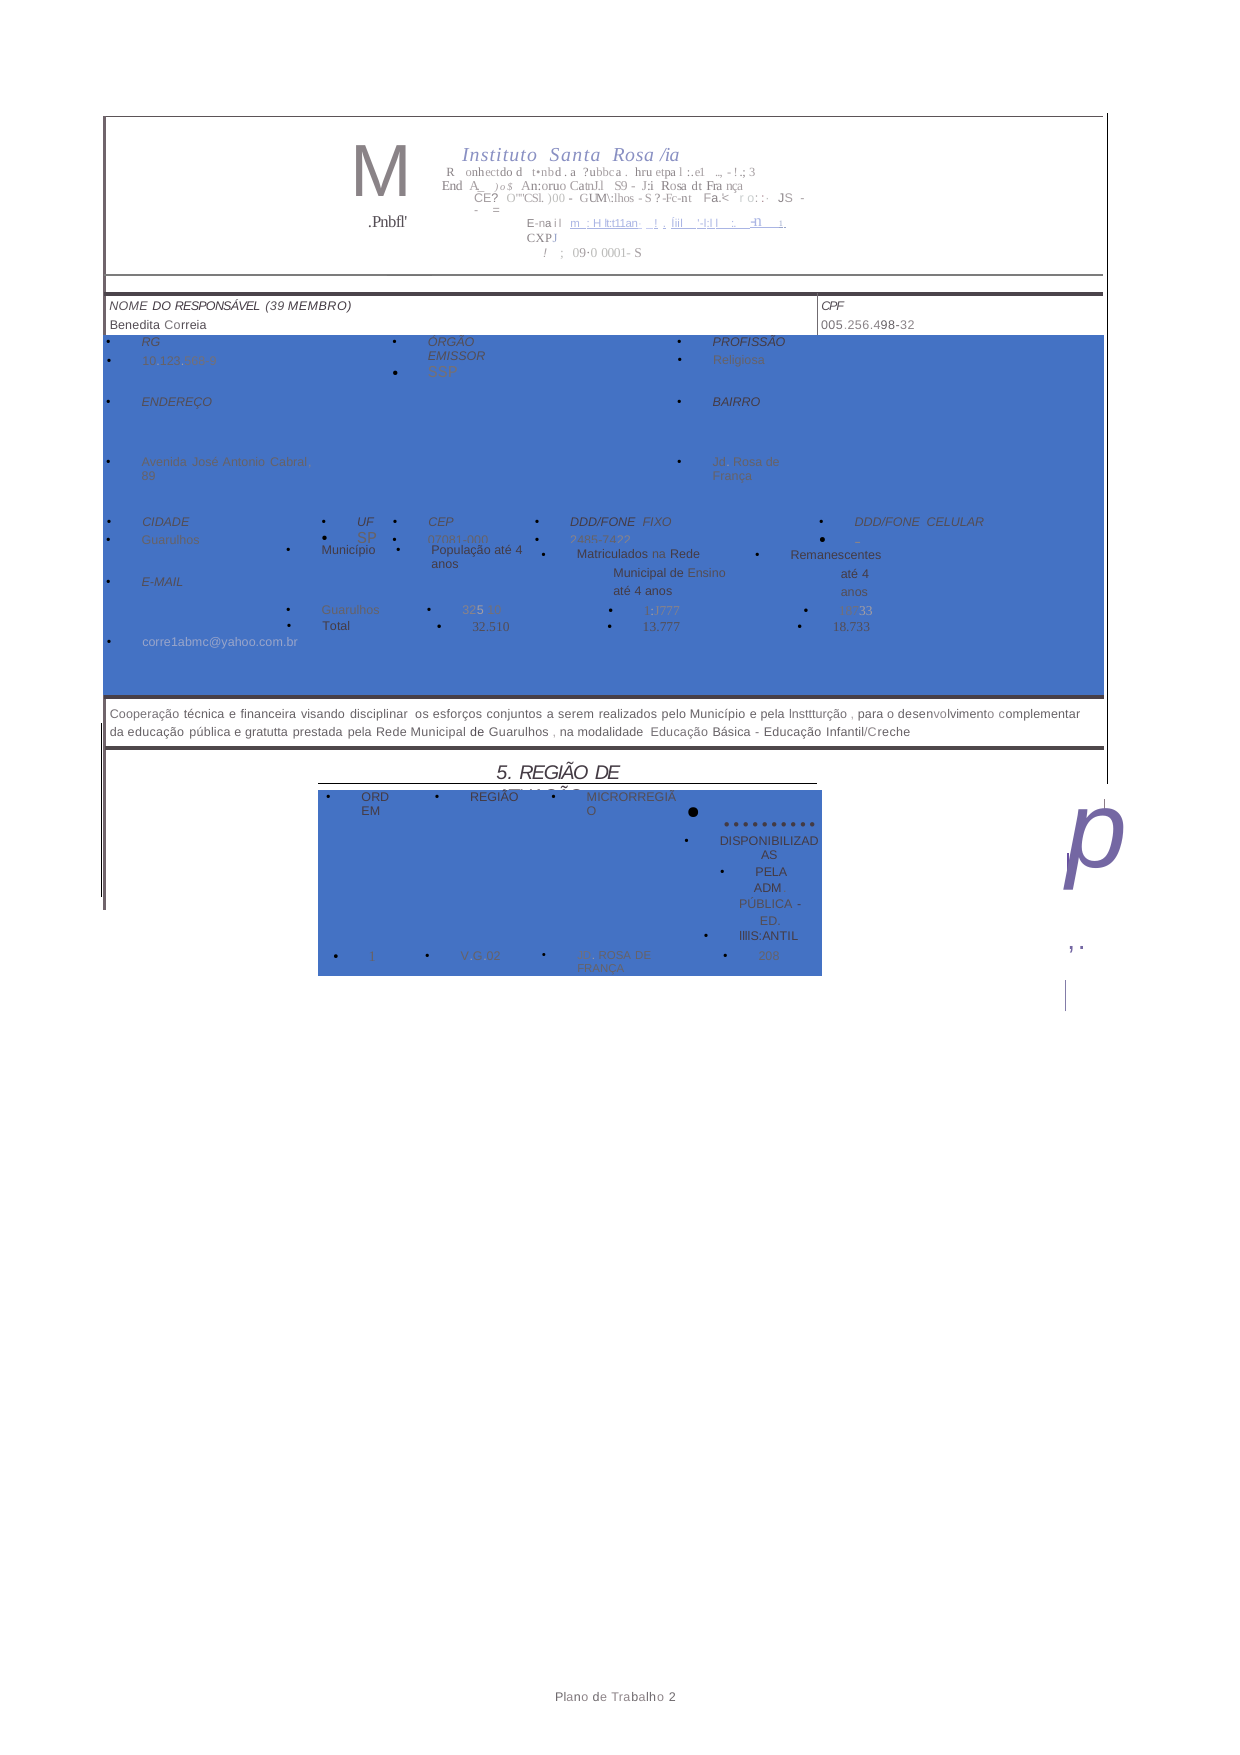

M
.Pnbfl'
Instituto Santa Rosa /ia
R onhectdo d t•nbd.a ?ubbca . hru etpa l :.e1 .., -!.; 3
End A._ )o$ An:oruo CatnJ.l S9 - J:i Rosa dt Fra nça
CE? O""CSl. )00 - GUM\:lhos -S?-Fc-nt Fa.'< r o::· JS - - =
E-nail m : H lt:t11an· !.Íiil '-l:l l :. -n 1 CXPJ
! ; 09·0 0001- S
NOME DO RESPONSÁVEL (39 MEMBRO)
Benedita Correia
CPF
005.256.498-32
| RG 10.123.568-9 | | ÓRGÃO EMISSOR SSP | | PROFISSÃO Religiosa | |
| --- | --- | --- | --- | --- | --- |
| ENDEREÇO | | | | BAIRRO | |
| Avenida José Antonio Cabral, 89 | | | | Jd. Rosa de França | |
| CIDADE Guarulhos | UF SP | CEP 07081-000 | DDD/FONE FIXO 2485-7422 | | DDD/FONE CELULAR - |
| E-MAIL | | | | | |
| corre1abmc@yahoo.com.br | | | | | |
3. DIAGNÓSTICO DA REALIDADE DO MUNICIPIO DE GUARULHOS
| Município | População até 4 anos | Matriculados na Rede Municipal de Ensino até 4 anos | Remanescentes até 4 anos |
| --- | --- | --- | --- |
| Guarulhos | 325 10 | 1:J777 | 18733 |
| Total | 32.510 | 13.777 | 18.733 |
Fonte IBGE ·Censo 2010 • www guarulhos sp gov br (data base nov/2016) ·apenas faixa etâna de O a 4 anos
4. OBJETO DA PARCERIA
Cooperação técnica e financeira visando disciplinar os esforços conjuntos a serem realizados pelo Município e pela lnsttturção , para o desenvolvimento complementar da educação pública e gratutta prestada pela Rede Municipal de Guarulhos , na modalidade Educação Básica - Educação Infantil/Creche
p
,.
5. REGIÃO DE ATUAÇÃO
| ORDEM | REGIÃO | MICRORREGIÃO | .......... DISPONIBILIZADAS PELA ADM. PÚBLICA - ED. llllS:ANTIL |
| --- | --- | --- | --- |
| 1 | V.G.02 | JD. ROSA DE FRANÇA | 208 |
Plano de Trabalho